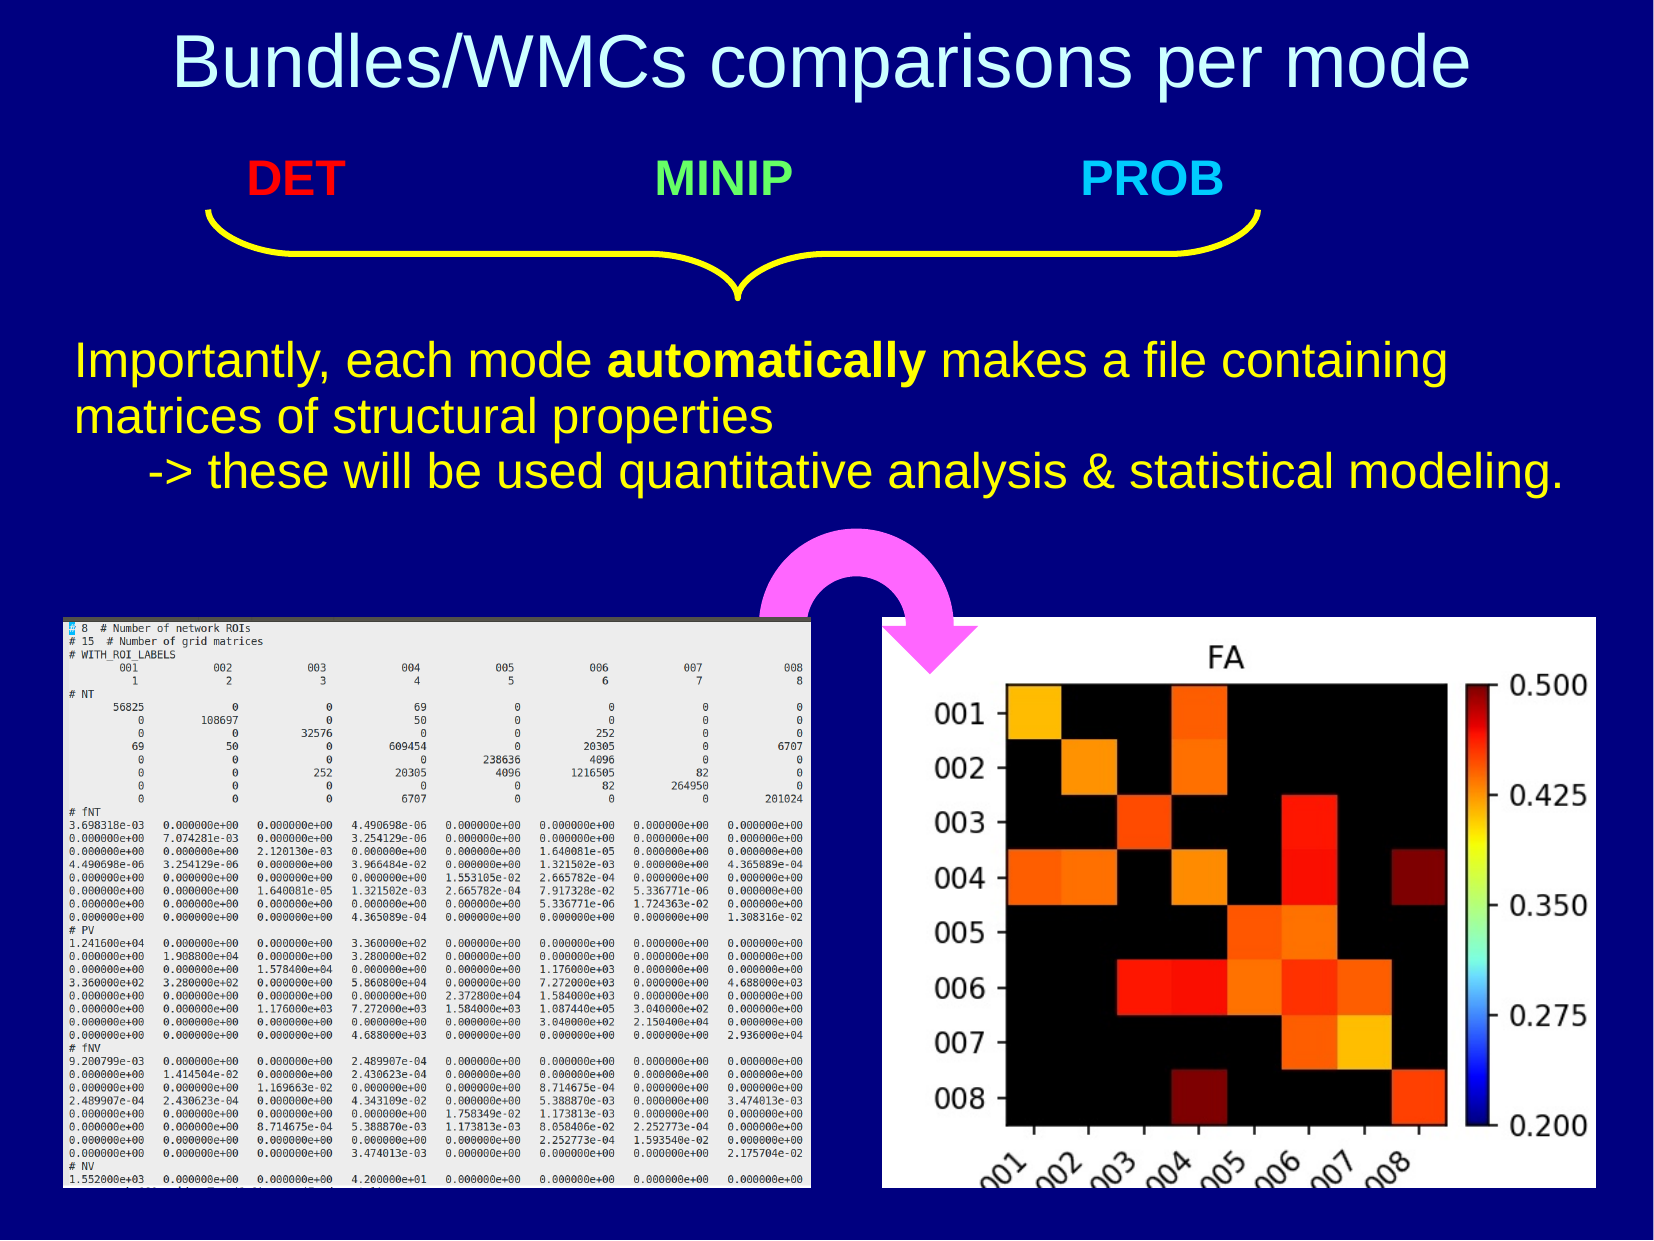

# Bundles/WMCs comparisons per mode
DET
MINIP
PROB
Importantly, each mode automatically makes a file containing
matrices of structural properties
	-> these will be used quantitative analysis & statistical modeling.